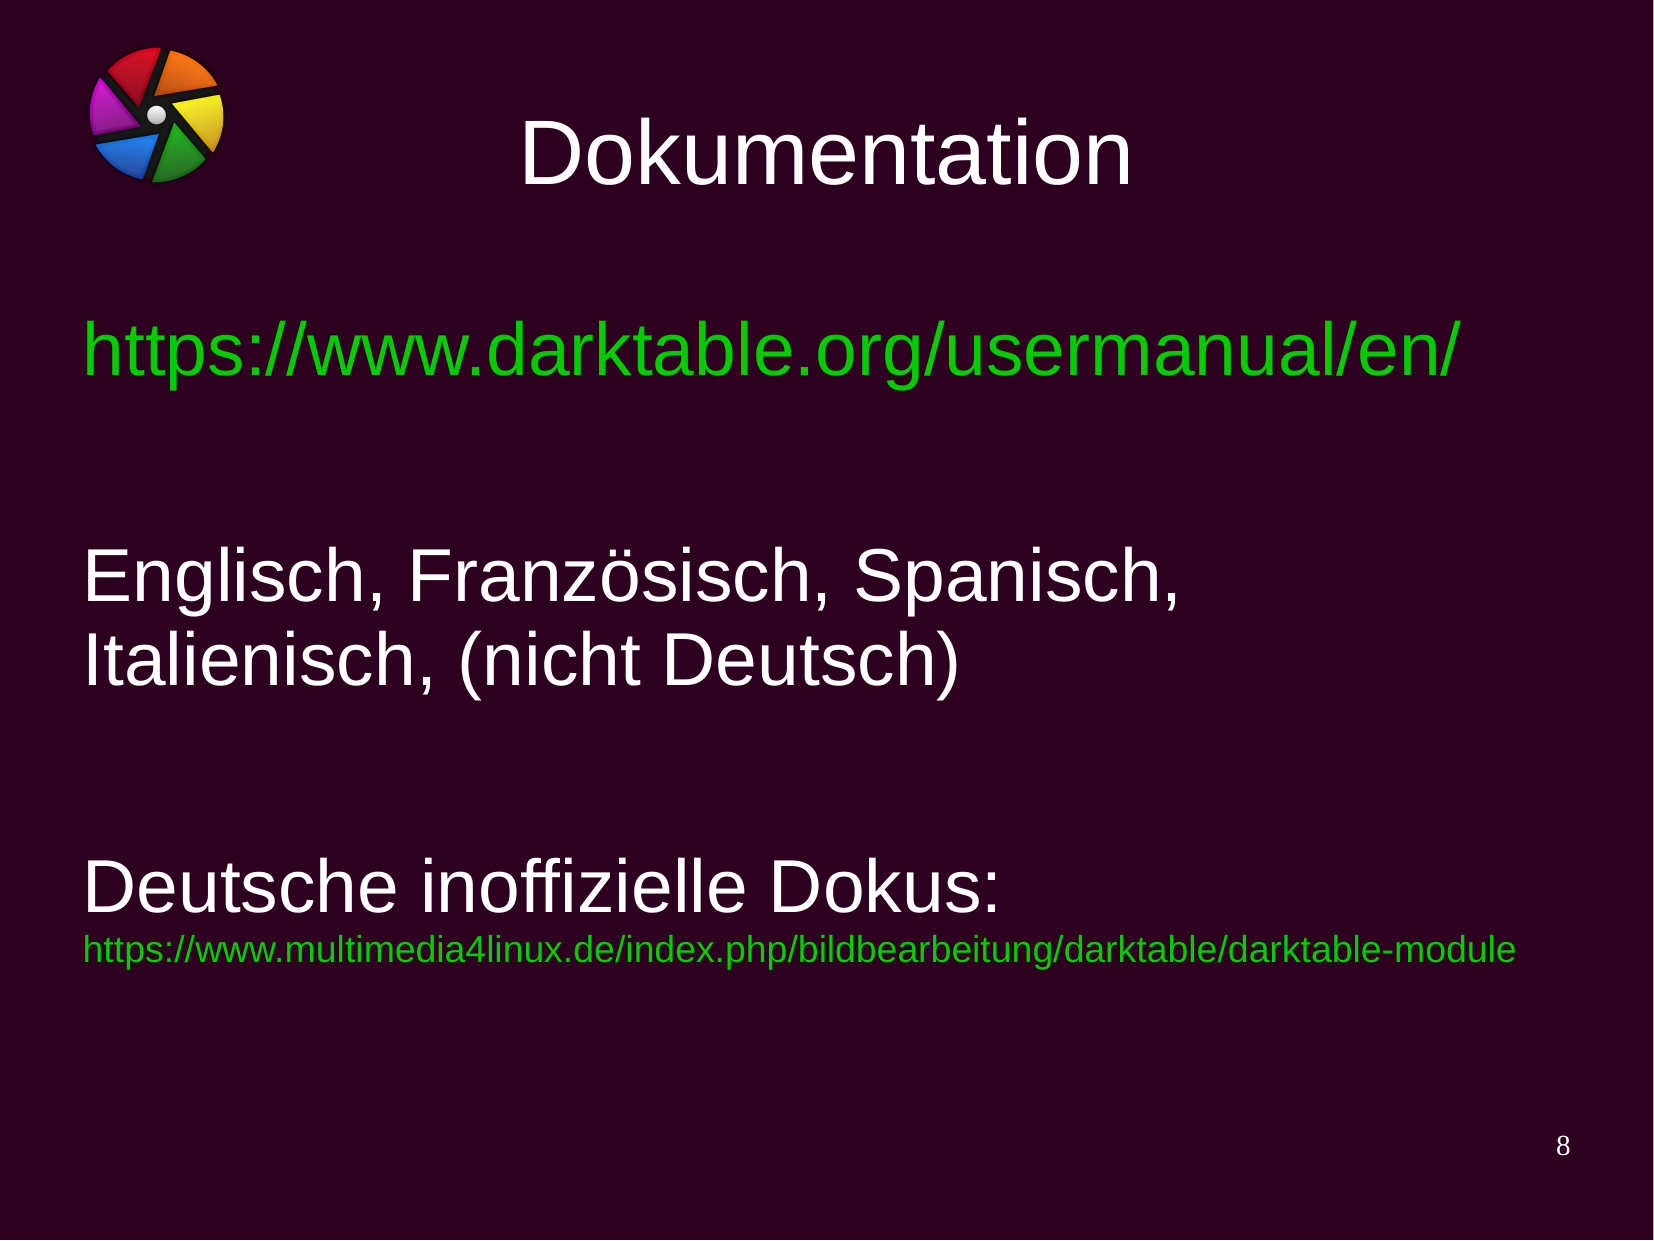

# Dokumentation
https://www.darktable.org/usermanual/en/
Englisch, Französisch, Spanisch, Italienisch, (nicht Deutsch)
Deutsche inoffizielle Dokus:
https://www.multimedia4linux.de/index.php/bildbearbeitung/darktable/darktable-module
8